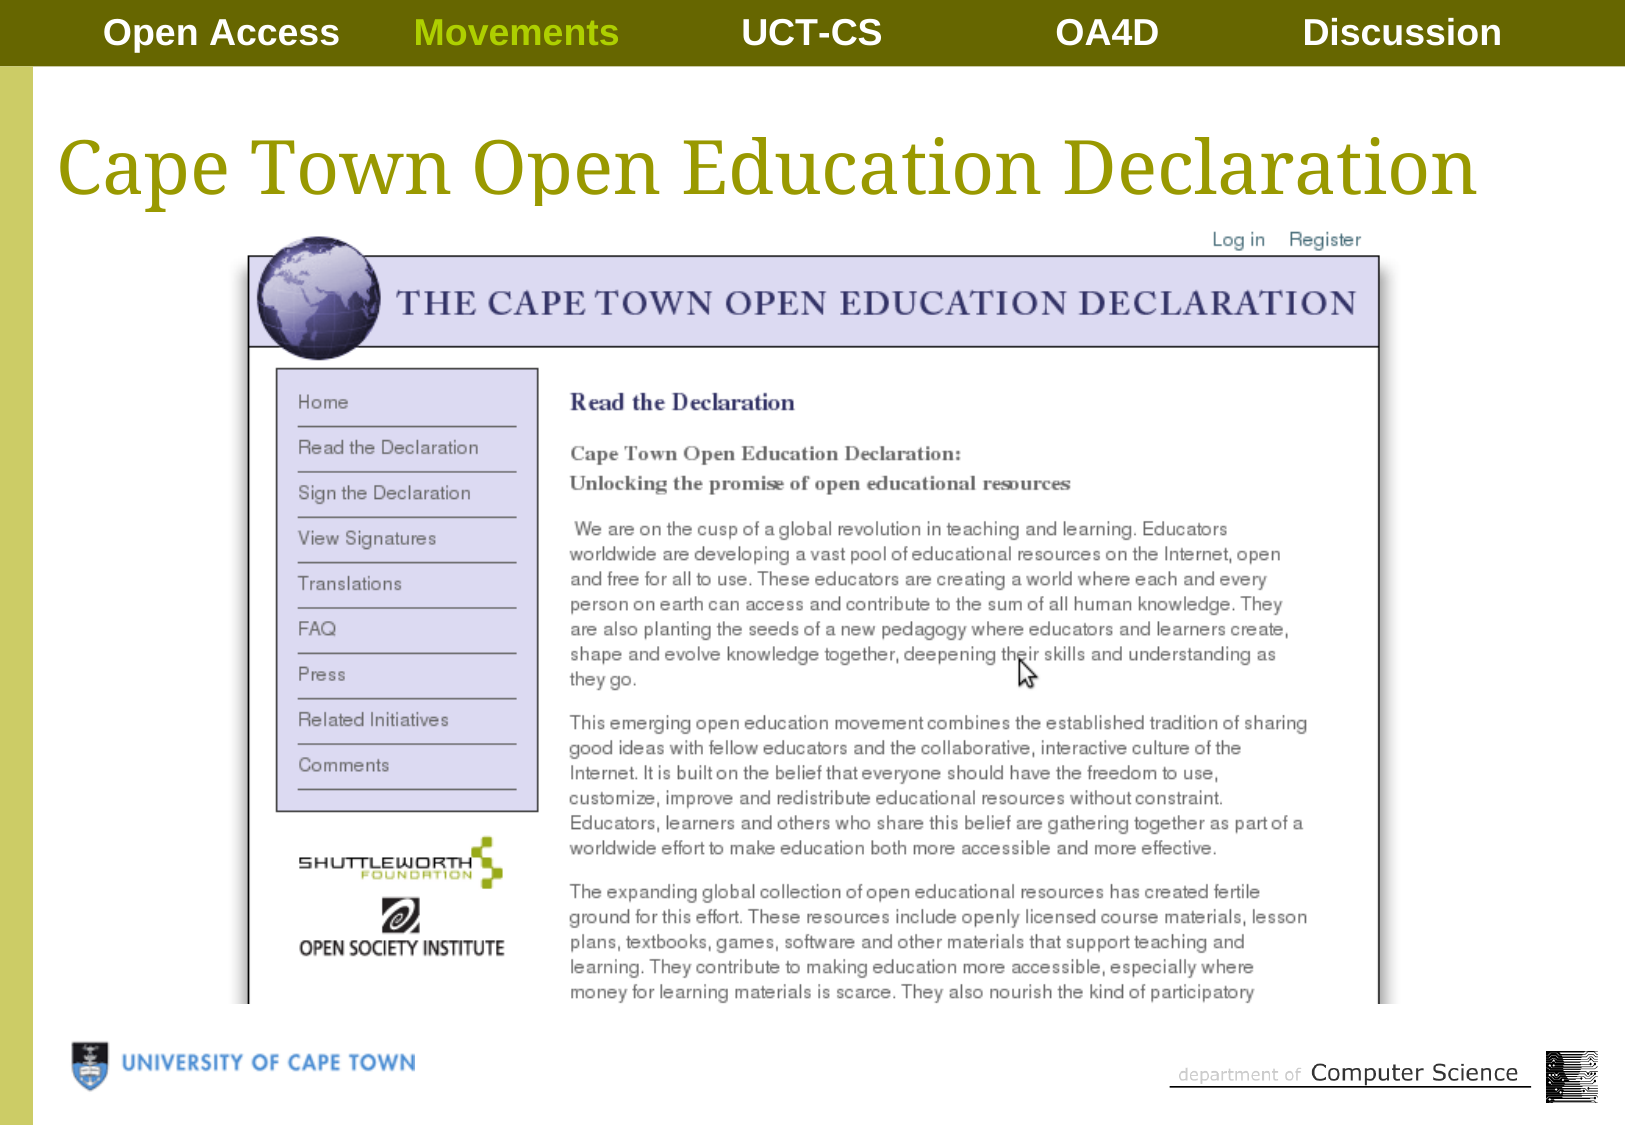

Open Access	Movements	UCT-CS	OA4D	Discussion
# Cape Town Open Education Declaration